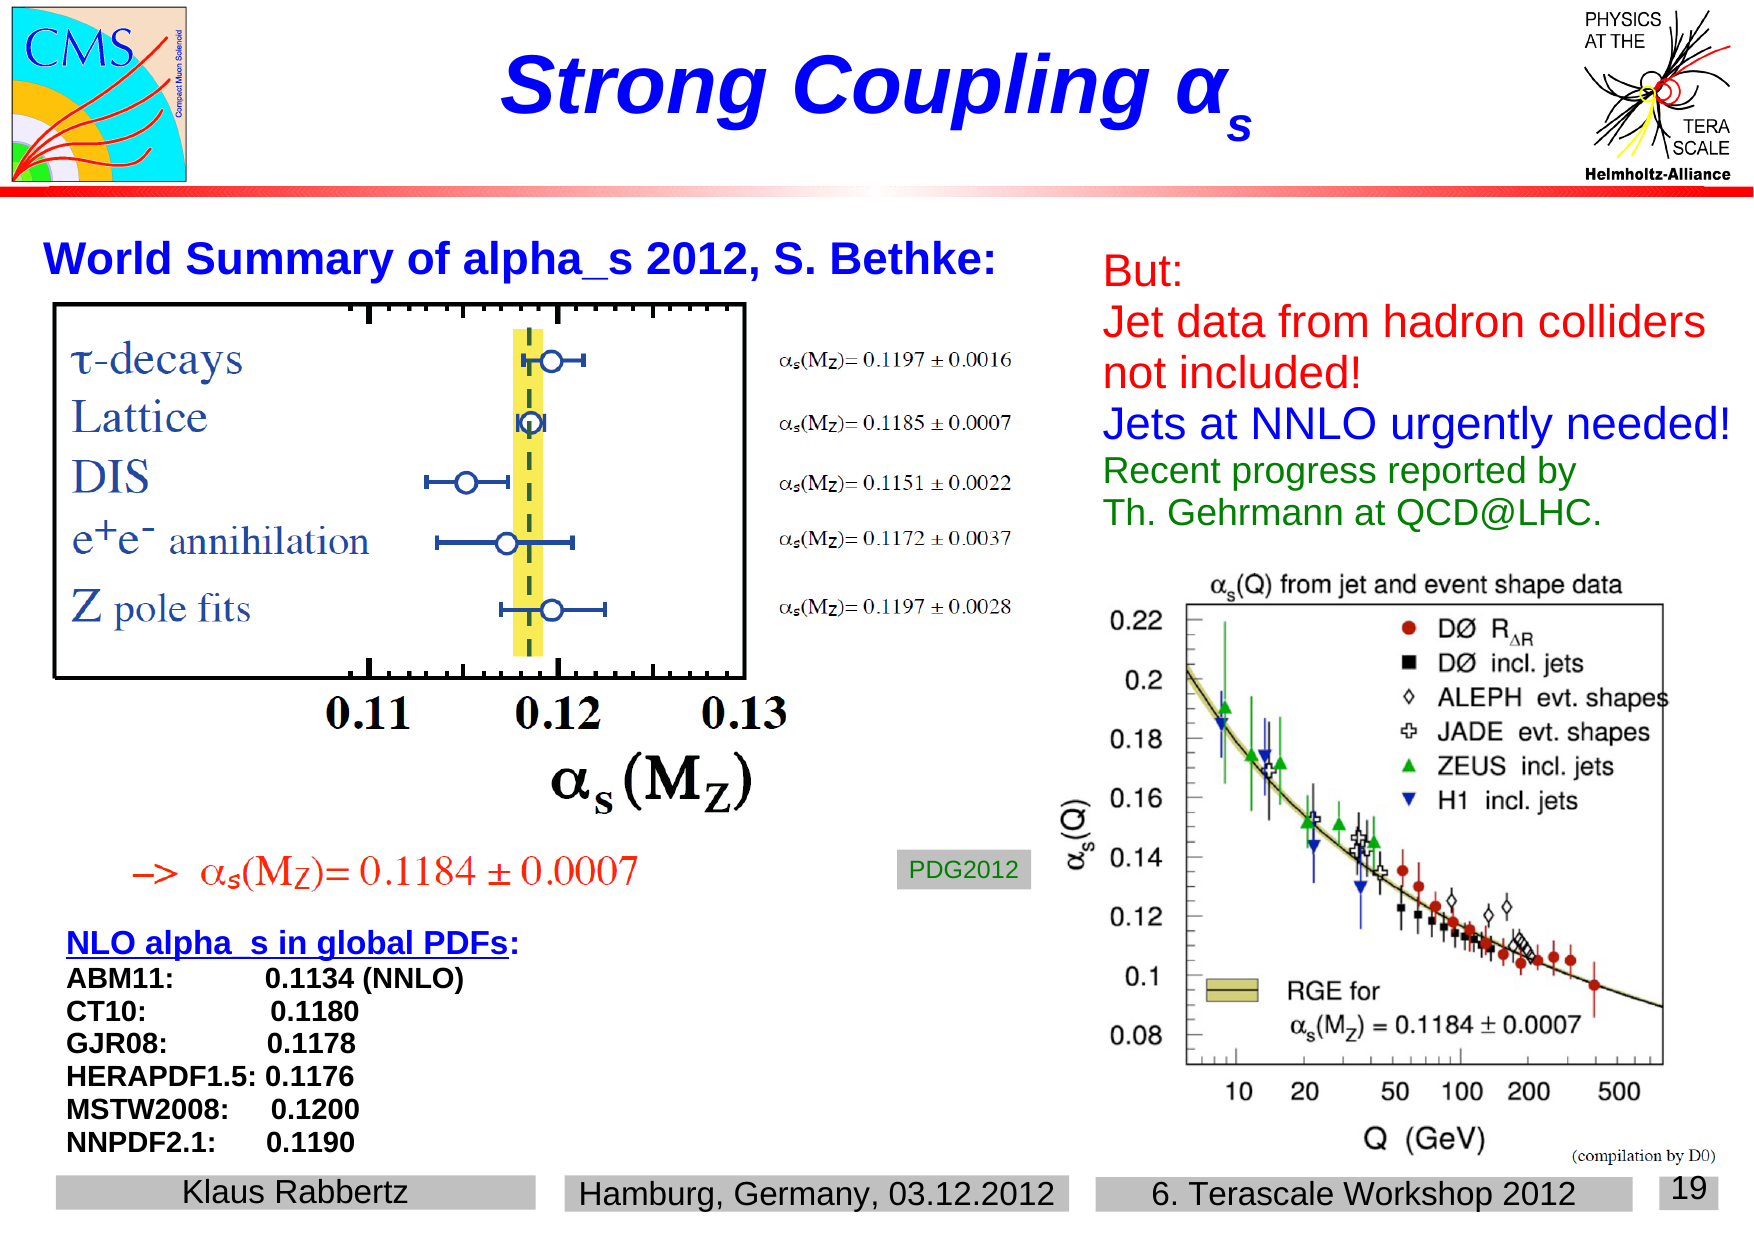

# Strong Coupling αs
World Summary of alpha_s 2012, S. Bethke:
But:
Jet data from hadron colliders
not included!
Jets at NNLO urgently needed!
Recent progress reported by
Th. Gehrmann at QCD@LHC.
PDG2012
NLO alpha_s in global PDFs:
ABM11: 0.1134 (NNLO)
CT10: 0.1180
GJR08: 0.1178
HERAPDF1.5: 0.1176
MSTW2008: 0.1200
NNPDF2.1: 0.1190